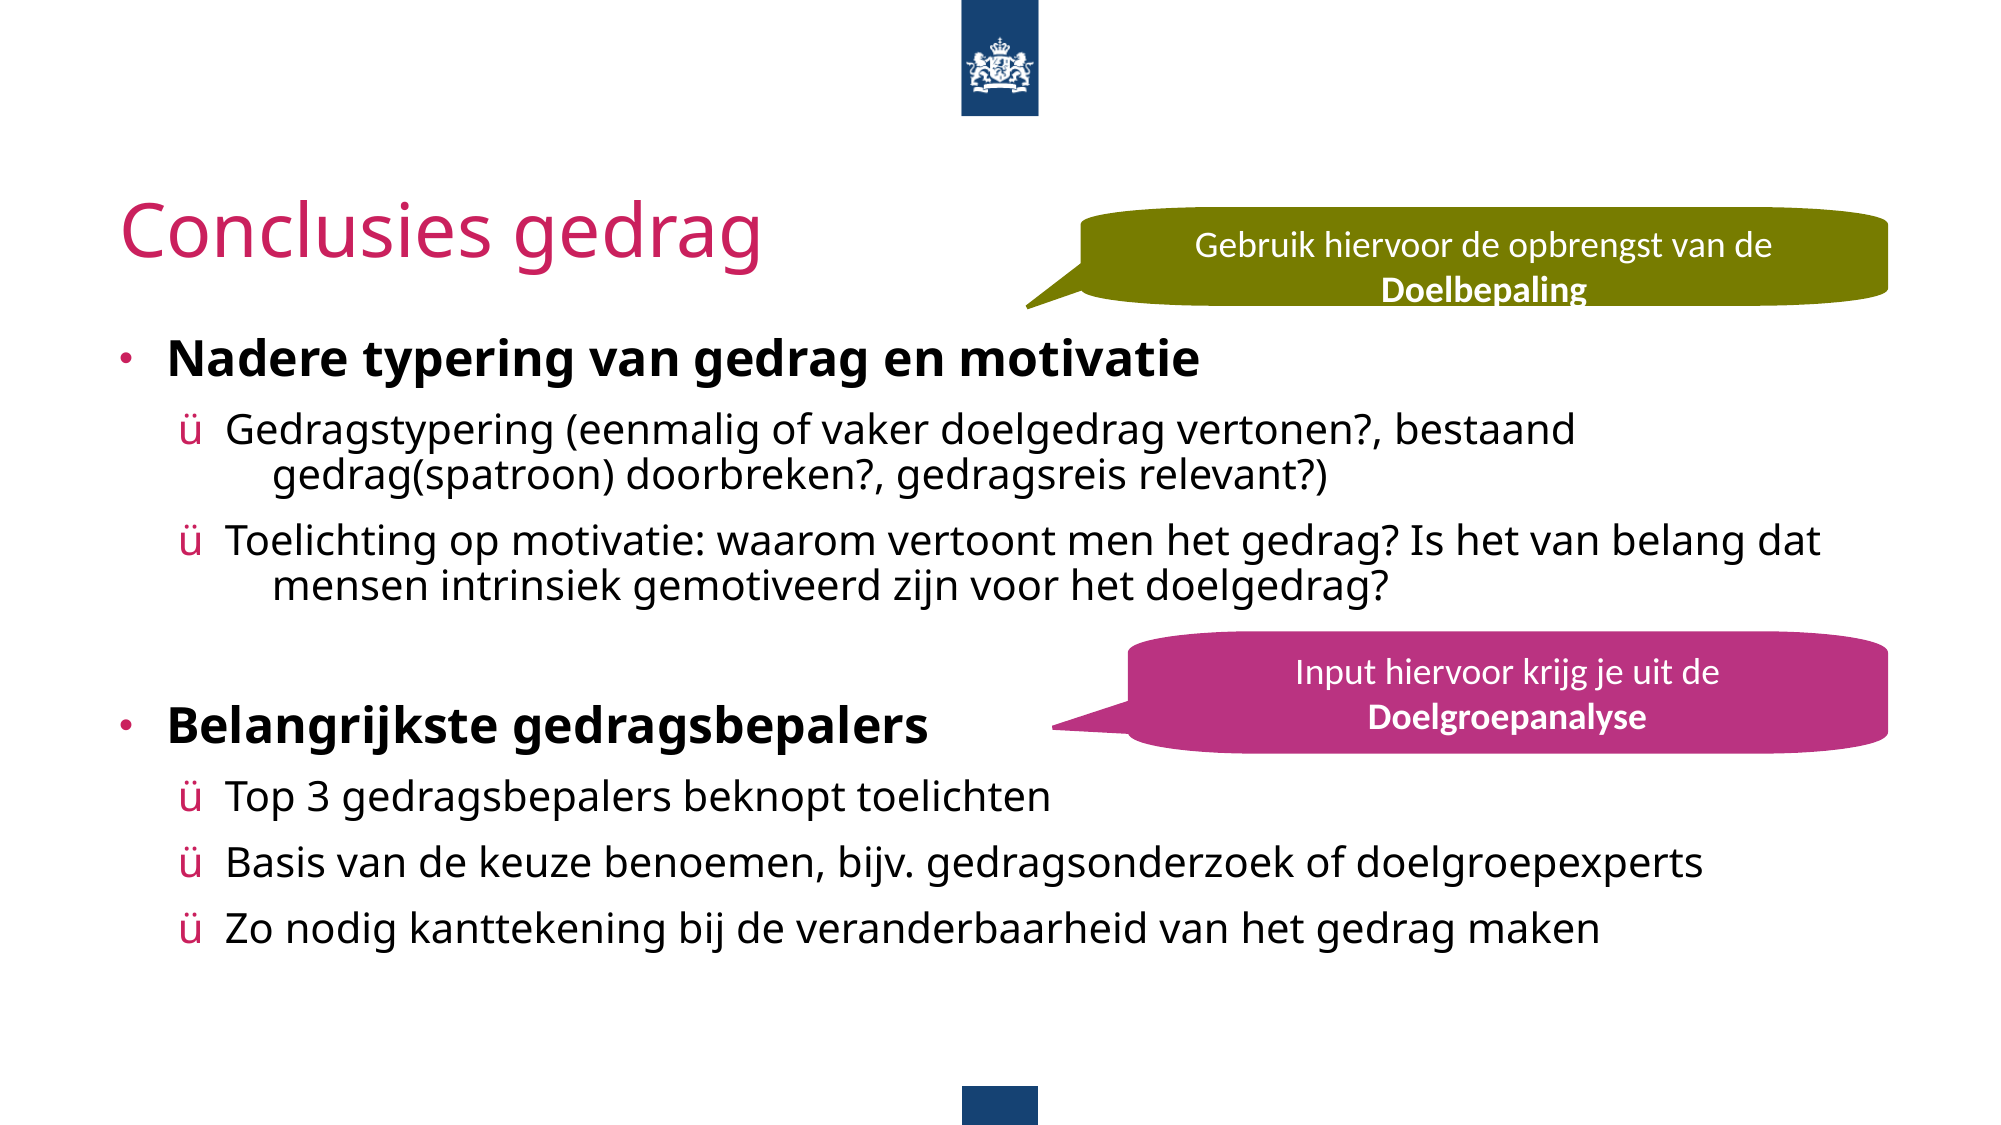

Conclusies gedrag
Gebruik hiervoor de opbrengst van de Doelbepaling
# Nadere typering van gedrag en motivatie
Gedragstypering (eenmalig of vaker doelgedrag vertonen?, bestaand gedrag(spatroon) doorbreken?, gedragsreis relevant?)
Toelichting op motivatie: waarom vertoont men het gedrag? Is het van belang dat mensen intrinsiek gemotiveerd zijn voor het doelgedrag?
Belangrijkste gedragsbepalers
Top 3 gedragsbepalers beknopt toelichten
Basis van de keuze benoemen, bijv. gedragsonderzoek of doelgroepexperts
Zo nodig kanttekening bij de veranderbaarheid van het gedrag maken
Input hiervoor krijg je uit de
Doelgroepanalyse